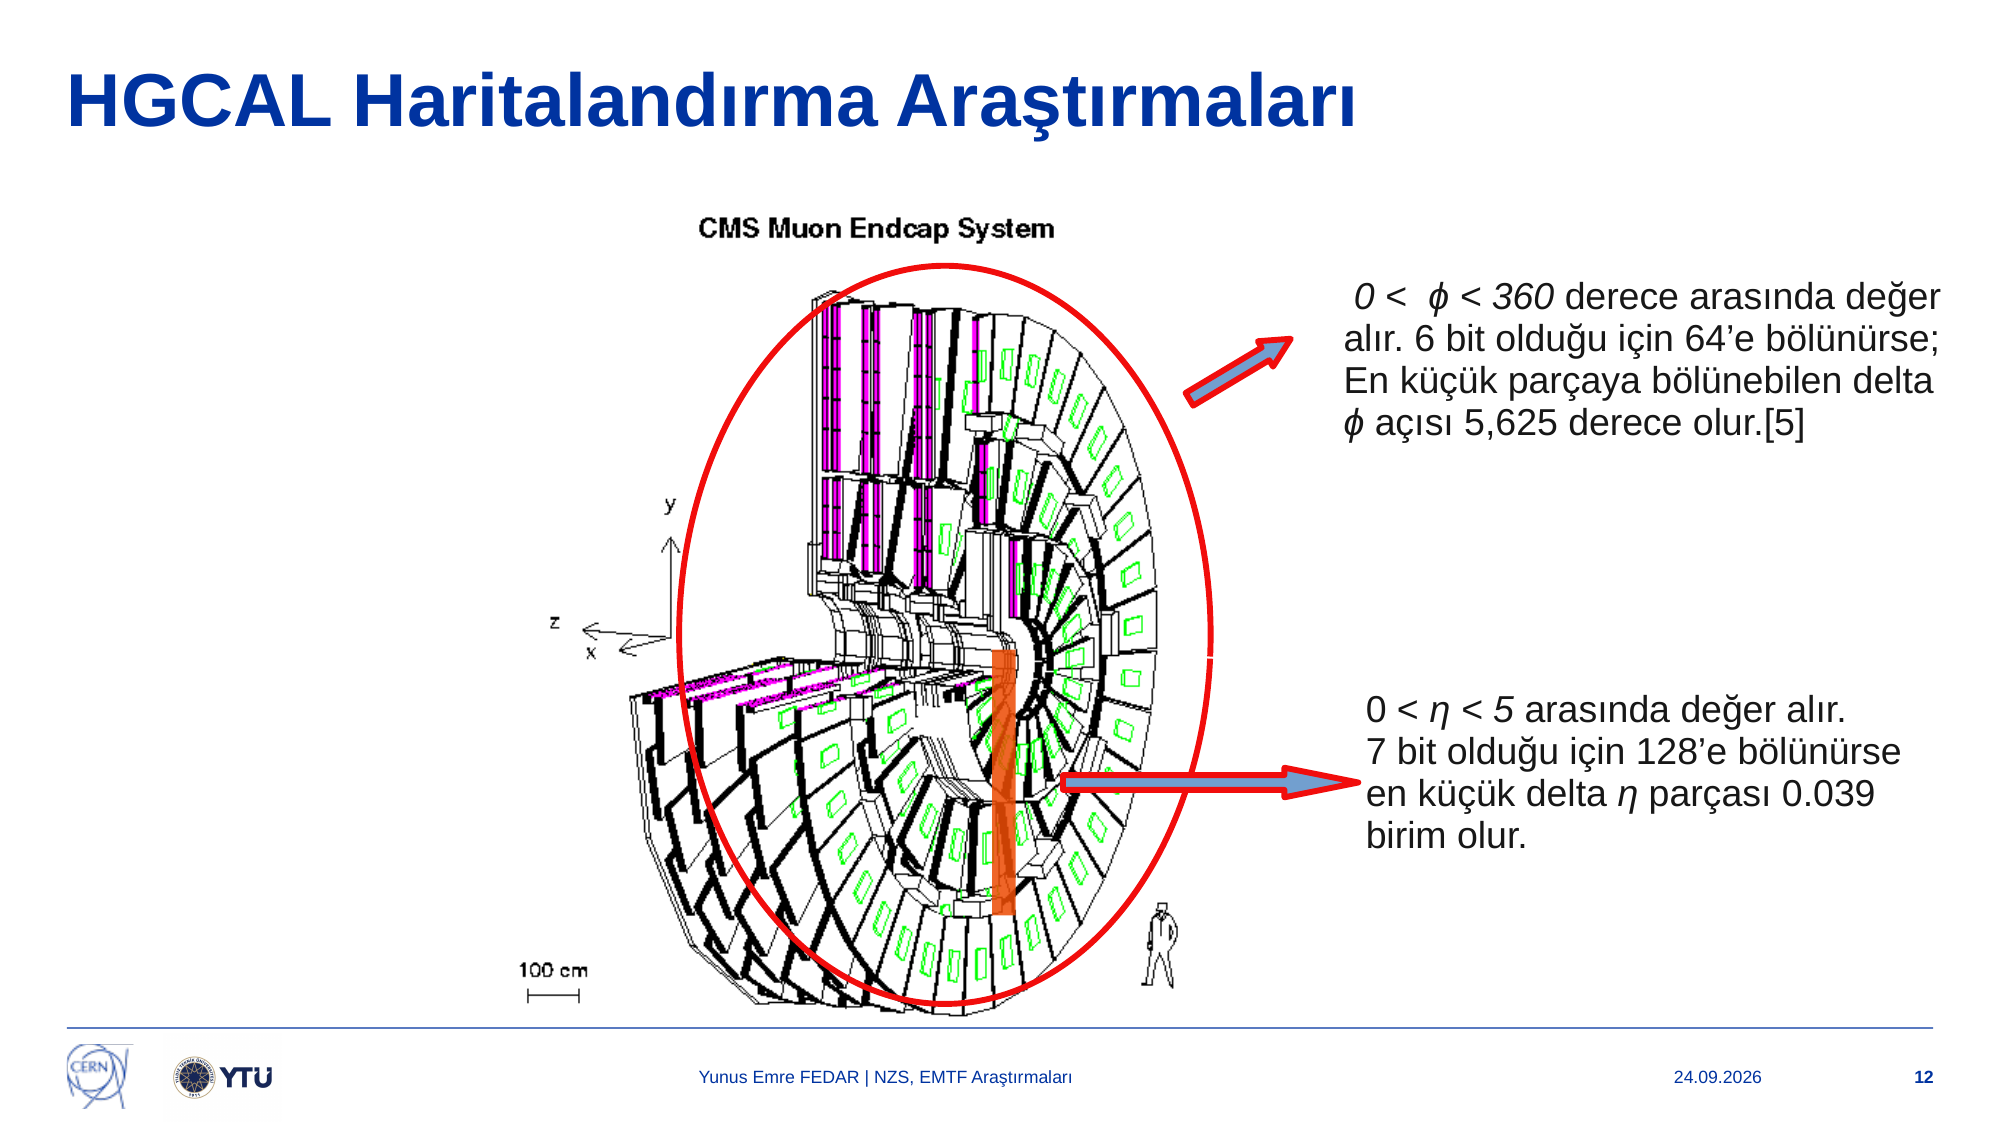

# HGCAL Haritalandırma Araştırmaları
 0 < ϕ < 360 derece arasında değer alır. 6 bit olduğu için 64’e bölünürse;
En küçük parçaya bölünebilen delta ϕ açısı 5,625 derece olur.[5]
0 < ƞ < 5 arasında değer alır.
7 bit olduğu için 128’e bölünürse en küçük delta ƞ parçası 0.039 birim olur.
Yunus Emre FEDAR | NZS, EMTF Araştırmaları